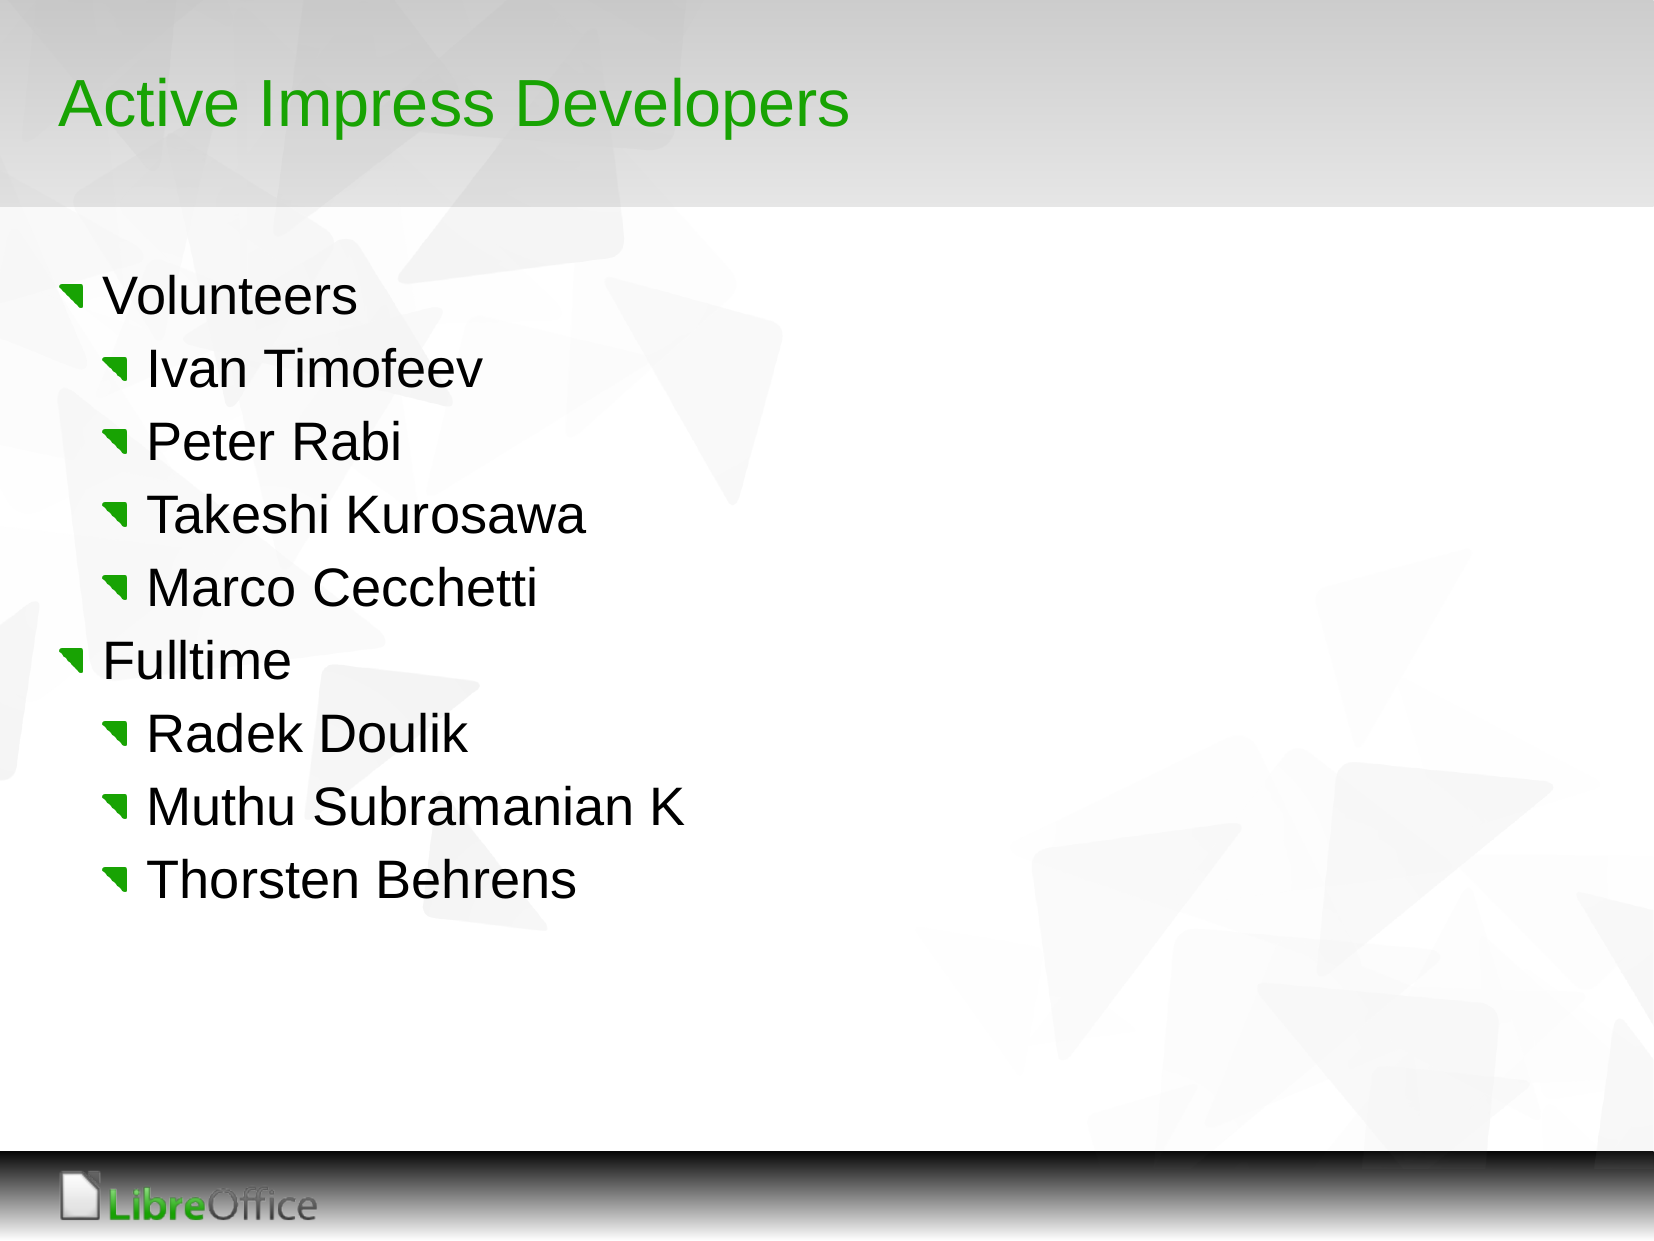

# Active Impress Developers
Volunteers
Ivan Timofeev
Peter Rabi
Takeshi Kurosawa
Marco Cecchetti
Fulltime
Radek Doulik
Muthu Subramanian K
Thorsten Behrens